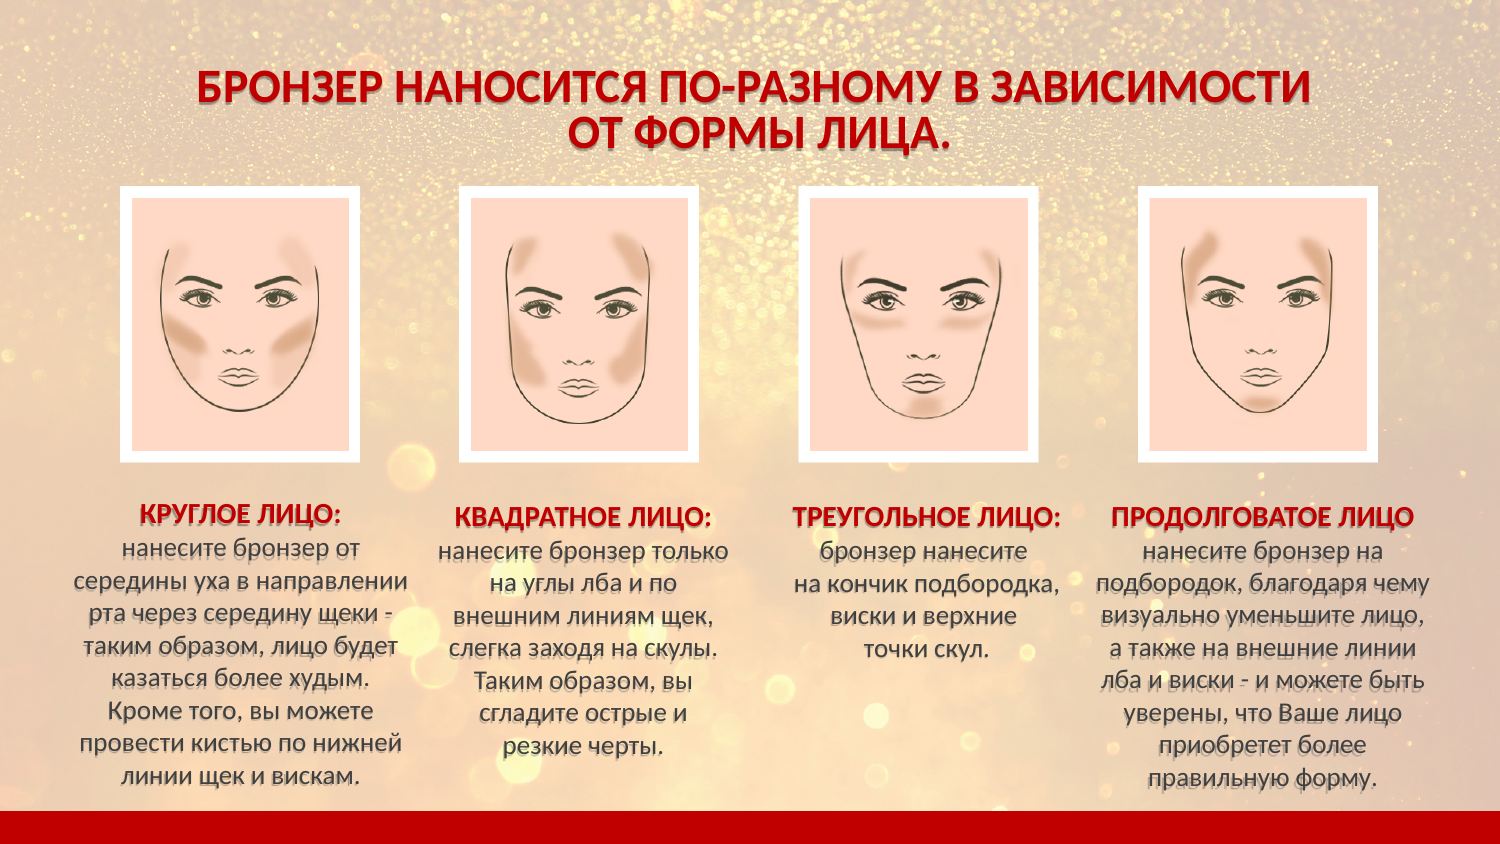

БРОНЗЕР НАНОСИТСЯ ПО-РАЗНОМУ В ЗАВИСИМОСТИ
ОТ ФОРМЫ ЛИЦА.
КРУГЛОЕ ЛИЦО:
нанесите бронзер от середины уха в направлении рта через середину щеки - таким образом, лицо будет казаться более худым. Кроме того, вы можете провести кистью по нижней линии щек и вискам.
ПРОДОЛГОВАТОЕ ЛИЦО
нанесите бронзер на подбородок, благодаря чему визуально уменьшите лицо, а также на внешние линии лба и виски - и можете быть уверены, что Ваше лицо приобретет более правильную форму.
КВАДРАТНОЕ ЛИЦО:
нанесите бронзер только на углы лба и по внешним линиям щек, слегка заходя на скулы. Таким образом, вы сгладите острые и резкие черты.
ТРЕУГОЛЬНОЕ ЛИЦО:
бронзер нанесите
на кончик подбородка, виски и верхние
точки скул.